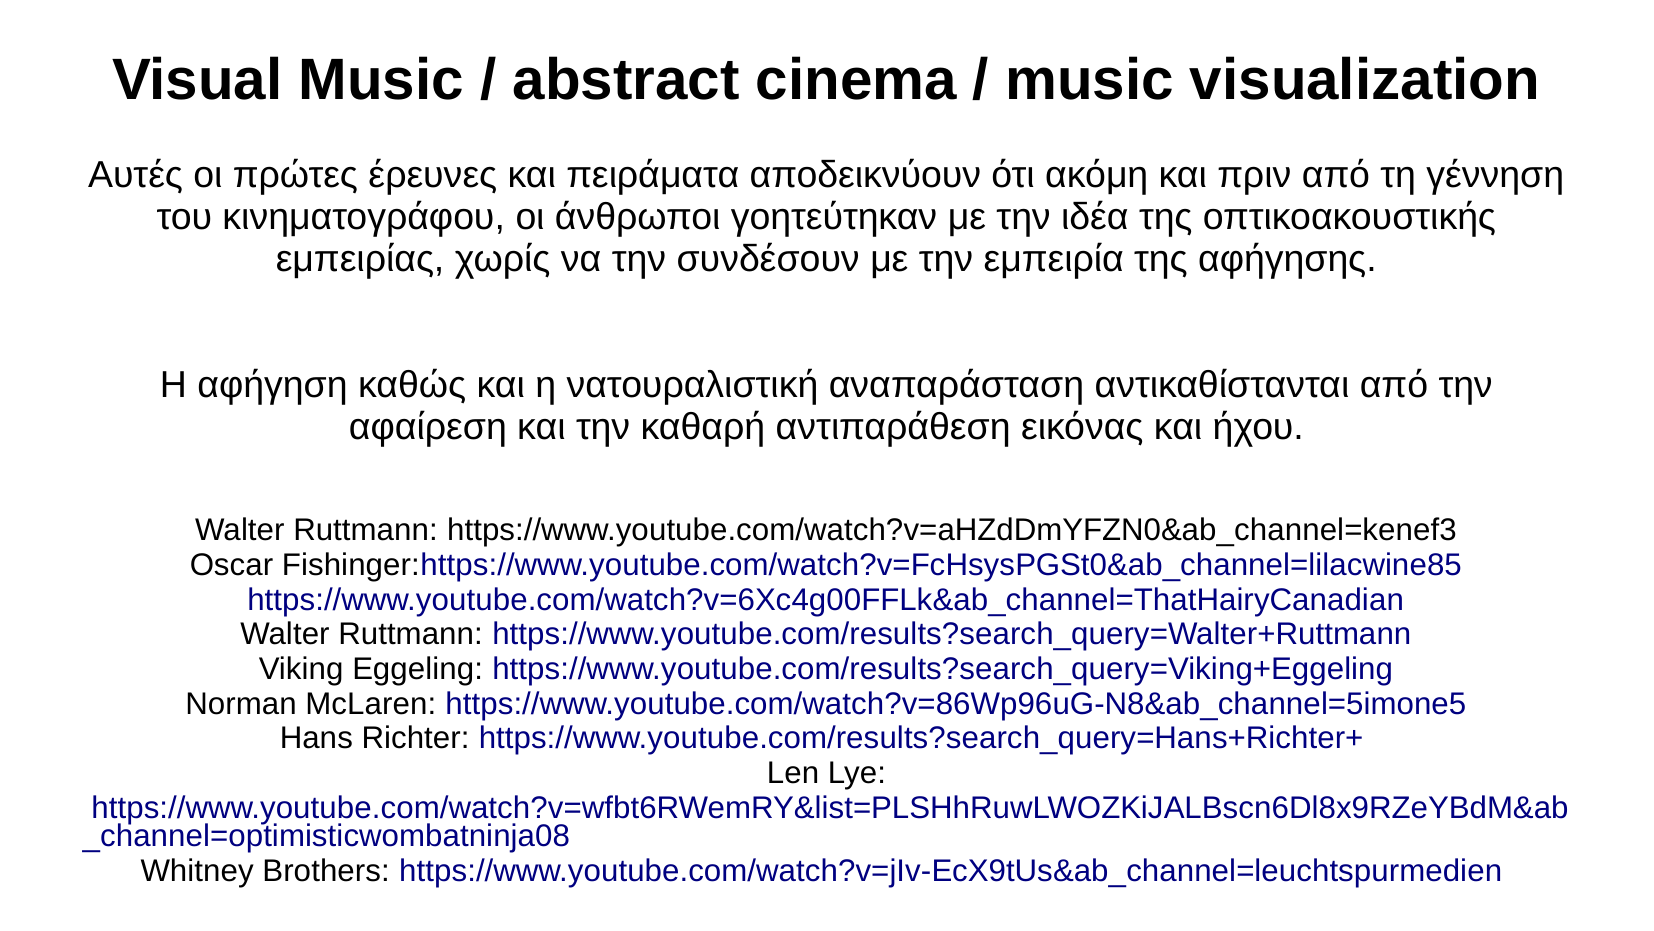

# Visual Music / abstract cinema / music visualization Αυτές οι πρώτες έρευνες και πειράματα αποδεικνύουν ότι ακόμη και πριν από τη γέννηση του κινηματογράφου, οι άνθρωποι γοητεύτηκαν με την ιδέα της οπτικοακουστικής εμπειρίας, χωρίς να την συνδέσουν με την εμπειρία της αφήγησης. Η αφήγηση καθώς και η νατουραλιστική αναπαράσταση αντικαθίστανται από την αφαίρεση και την καθαρή αντιπαράθεση εικόνας και ήχου. Walter Ruttmann: https://www.youtube.com/watch?v=aHZdDmYFZN0&ab_channel=kenef3 Oscar Fishinger:https://www.youtube.com/watch?v=FcHsysPGSt0&ab_channel=lilacwine85 https://www.youtube.com/watch?v=6Xc4g00FFLk&ab_channel=ThatHairyCanadian Walter Ruttmann: https://www.youtube.com/results?search_query=Walter+Ruttmann Viking Eggeling: https://www.youtube.com/results?search_query=Viking+Eggeling Norman McLaren: https://www.youtube.com/watch?v=86Wp96uG-N8&ab_channel=5imone5 Hans Richter: https://www.youtube.com/results?search_query=Hans+Richter+ Len Lye: https://www.youtube.com/watch?v=wfbt6RWemRY&list=PLSHhRuwLWOZKiJALBscn6Dl8x9RZeYBdM&ab_channel=optimisticwombatninja08Whitney Brothers: https://www.youtube.com/watch?v=jIv-EcX9tUs&ab_channel=leuchtspurmedien